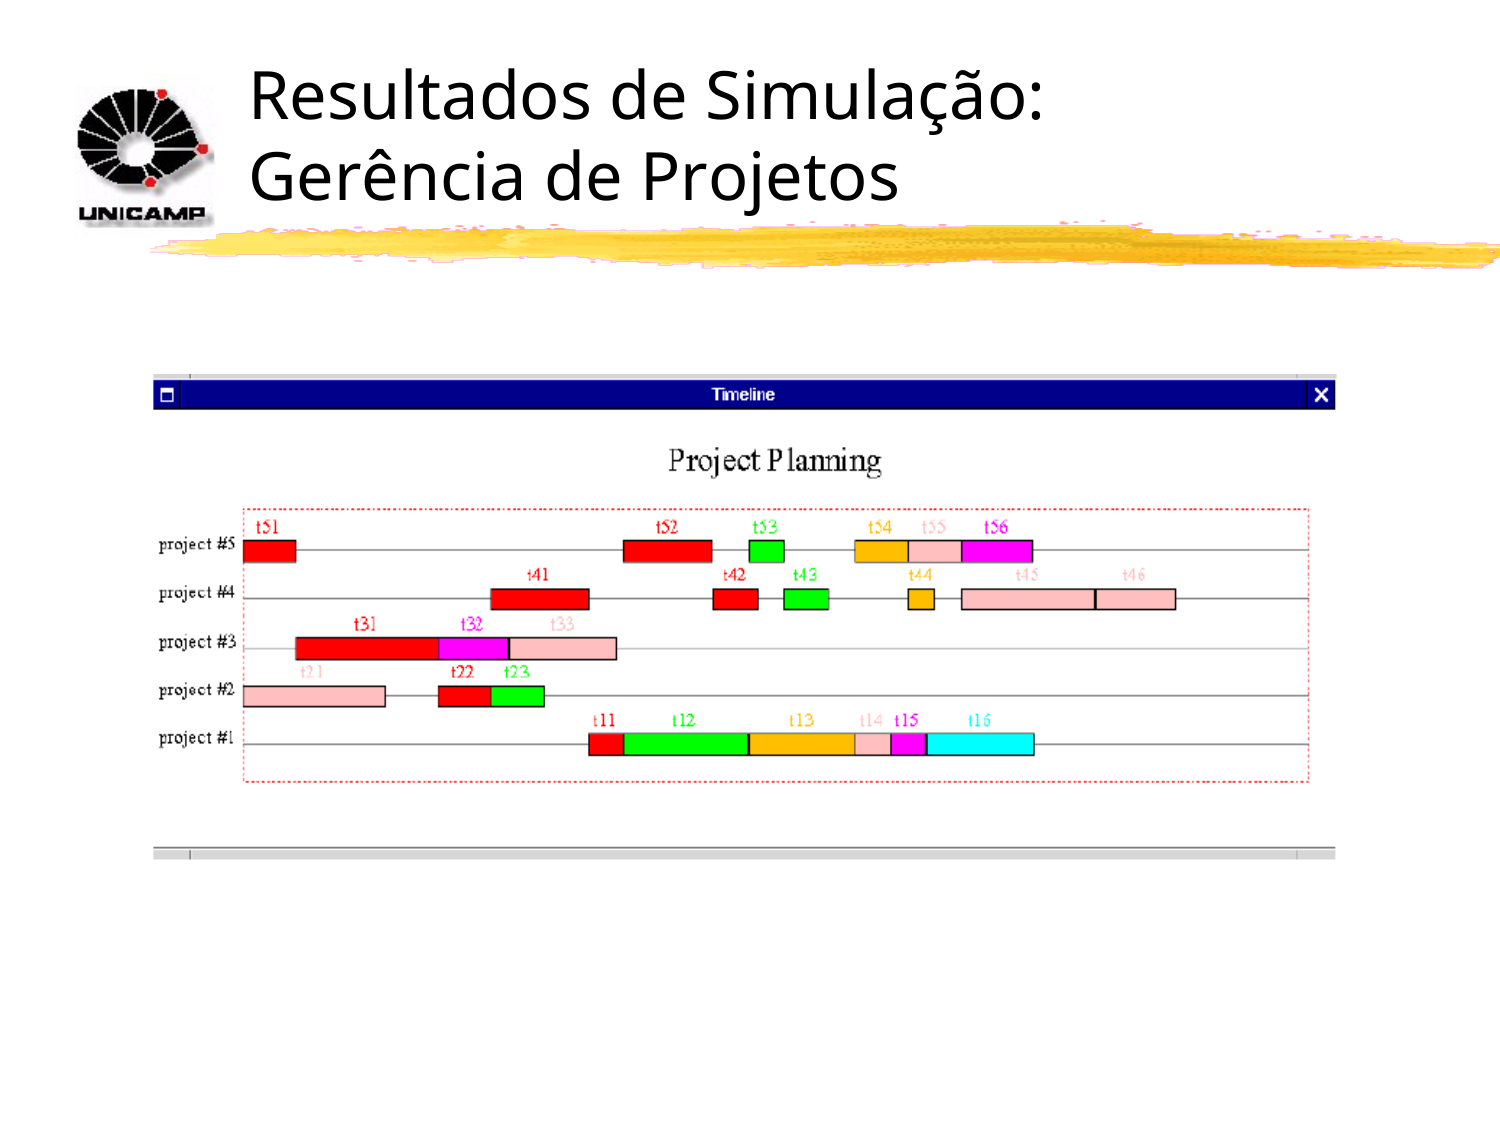

# Resultados de Simulação: Gerência de Projetos